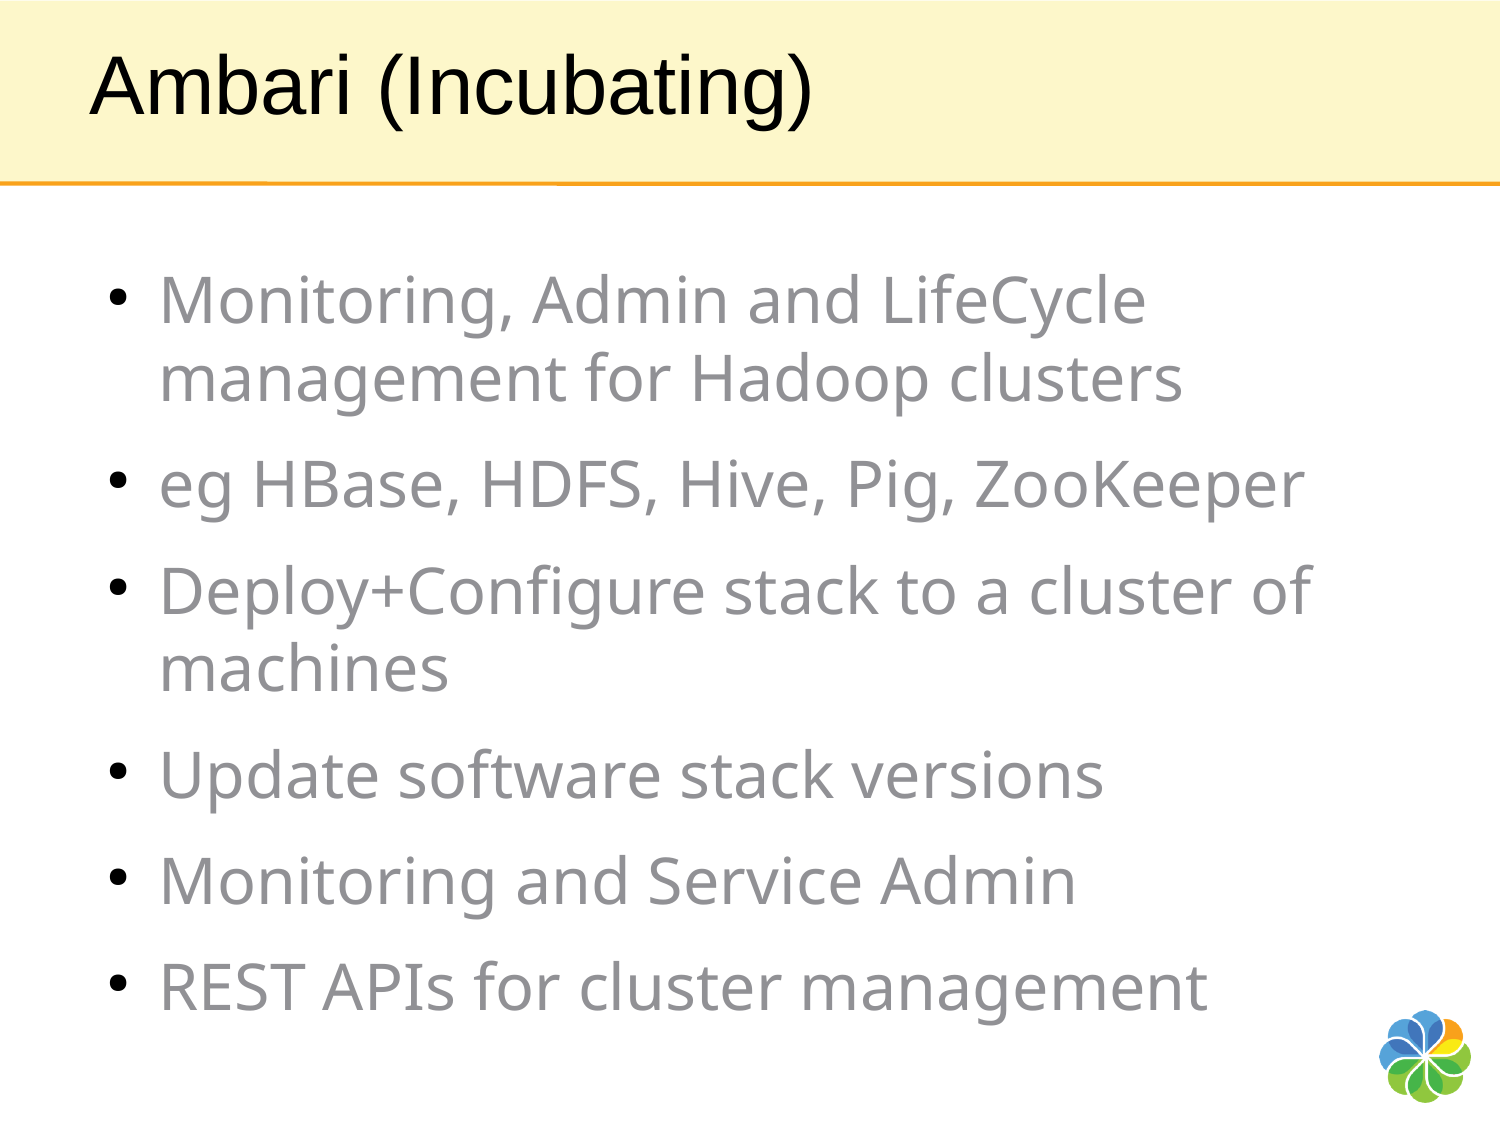

# Ambari (Incubating)
Monitoring, Admin and LifeCycle management for Hadoop clusters
eg HBase, HDFS, Hive, Pig, ZooKeeper
Deploy+Configure stack to a cluster of machines
Update software stack versions
Monitoring and Service Admin
REST APIs for cluster management